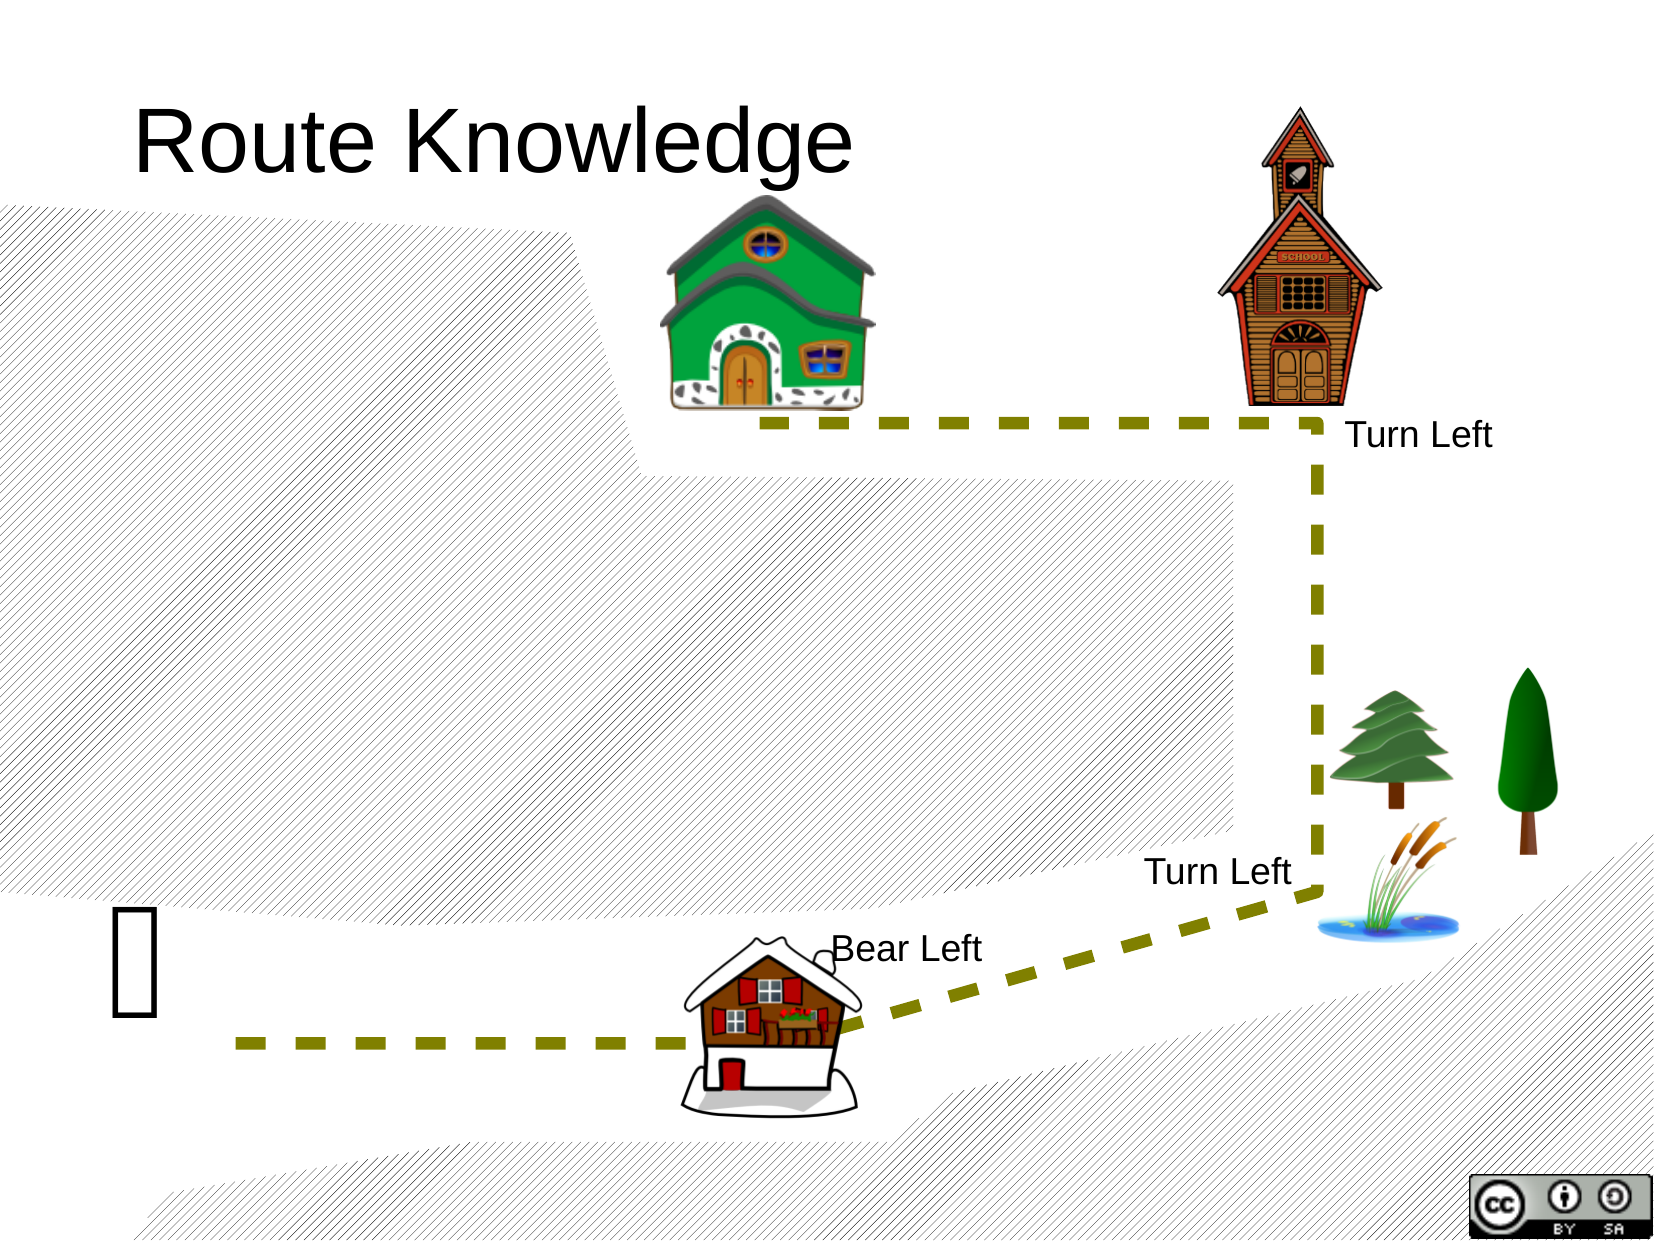

# Route Knowledge
Turn Left
Turn Left

Bear Left